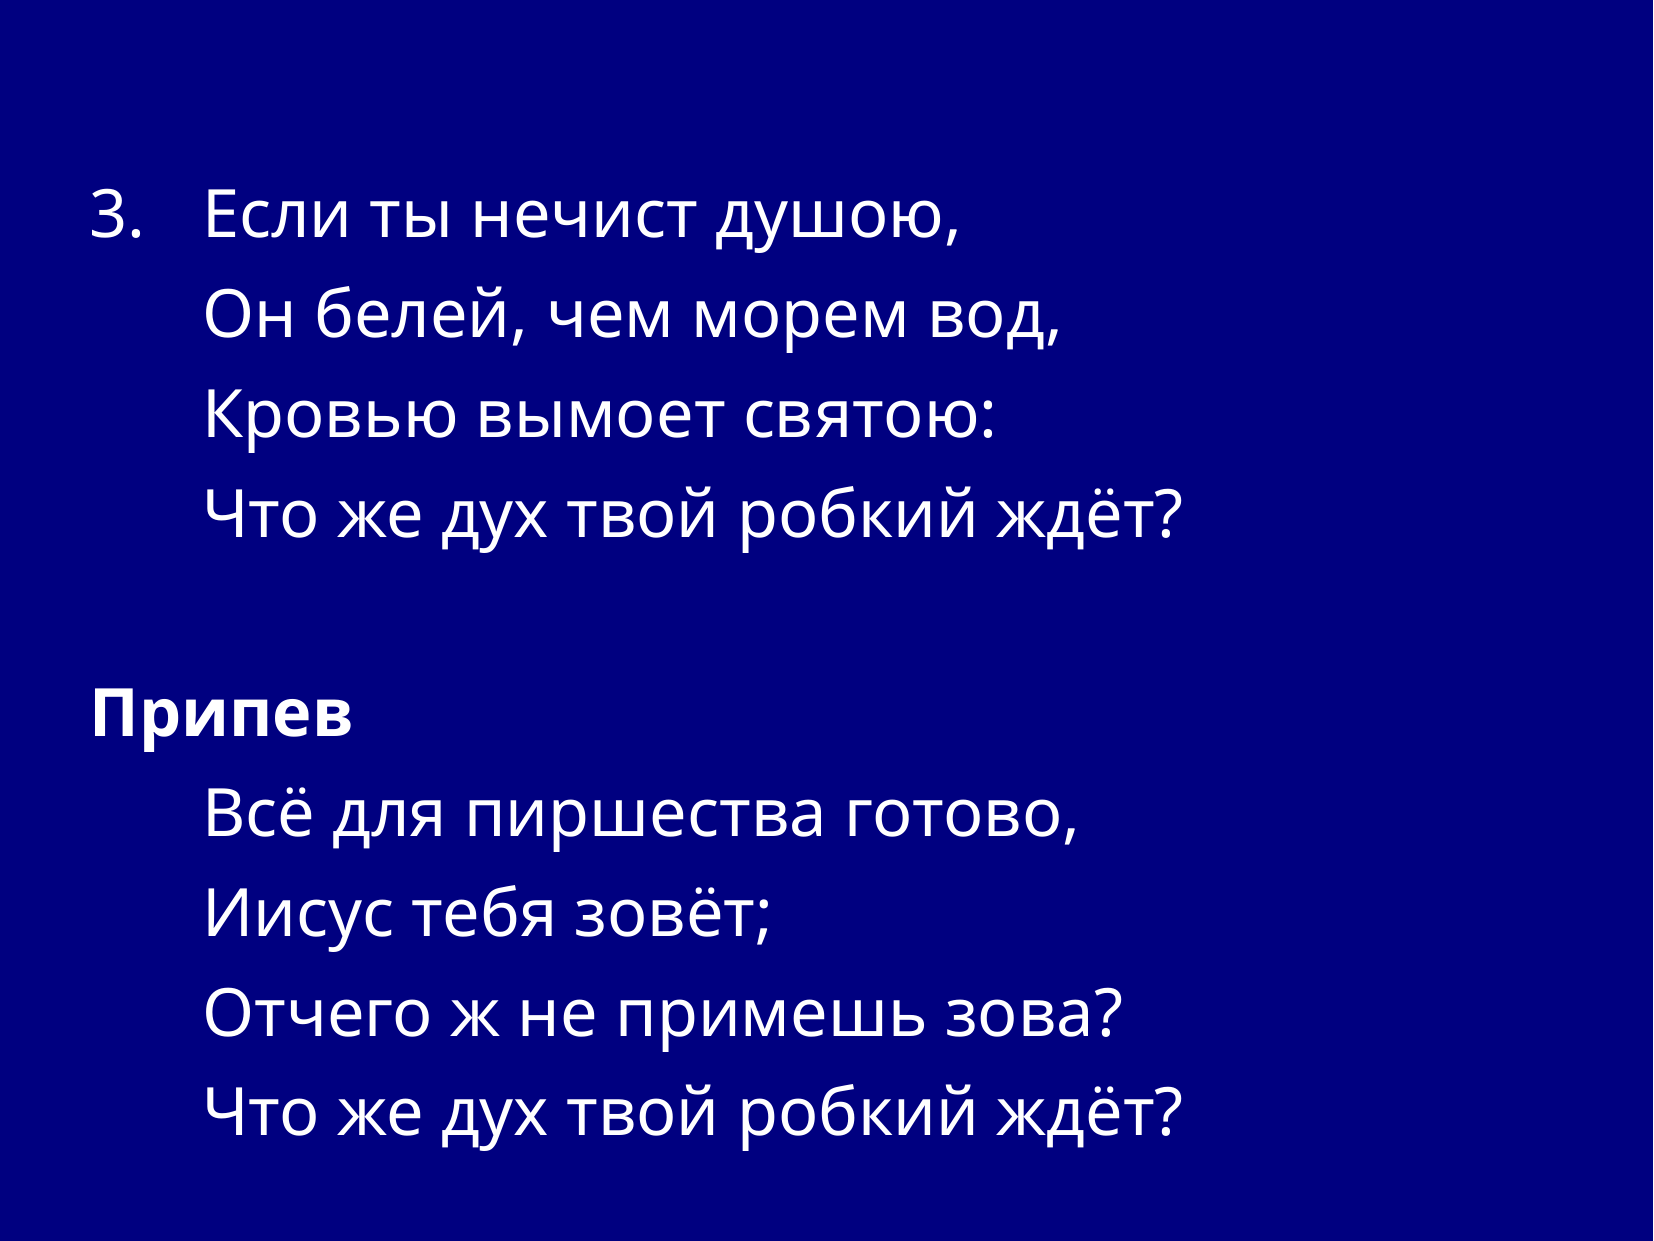

3.	Если ты нечист душою,
	Он белей, чем морем вод,
	Кровью вымоет святою:
	Что же дух твой робкий ждёт?
Припев
	Всё для пиршества готово,
	Иисус тебя зовёт;
	Отчего ж не примешь зова?
	Что же дух твой робкий ждёт?